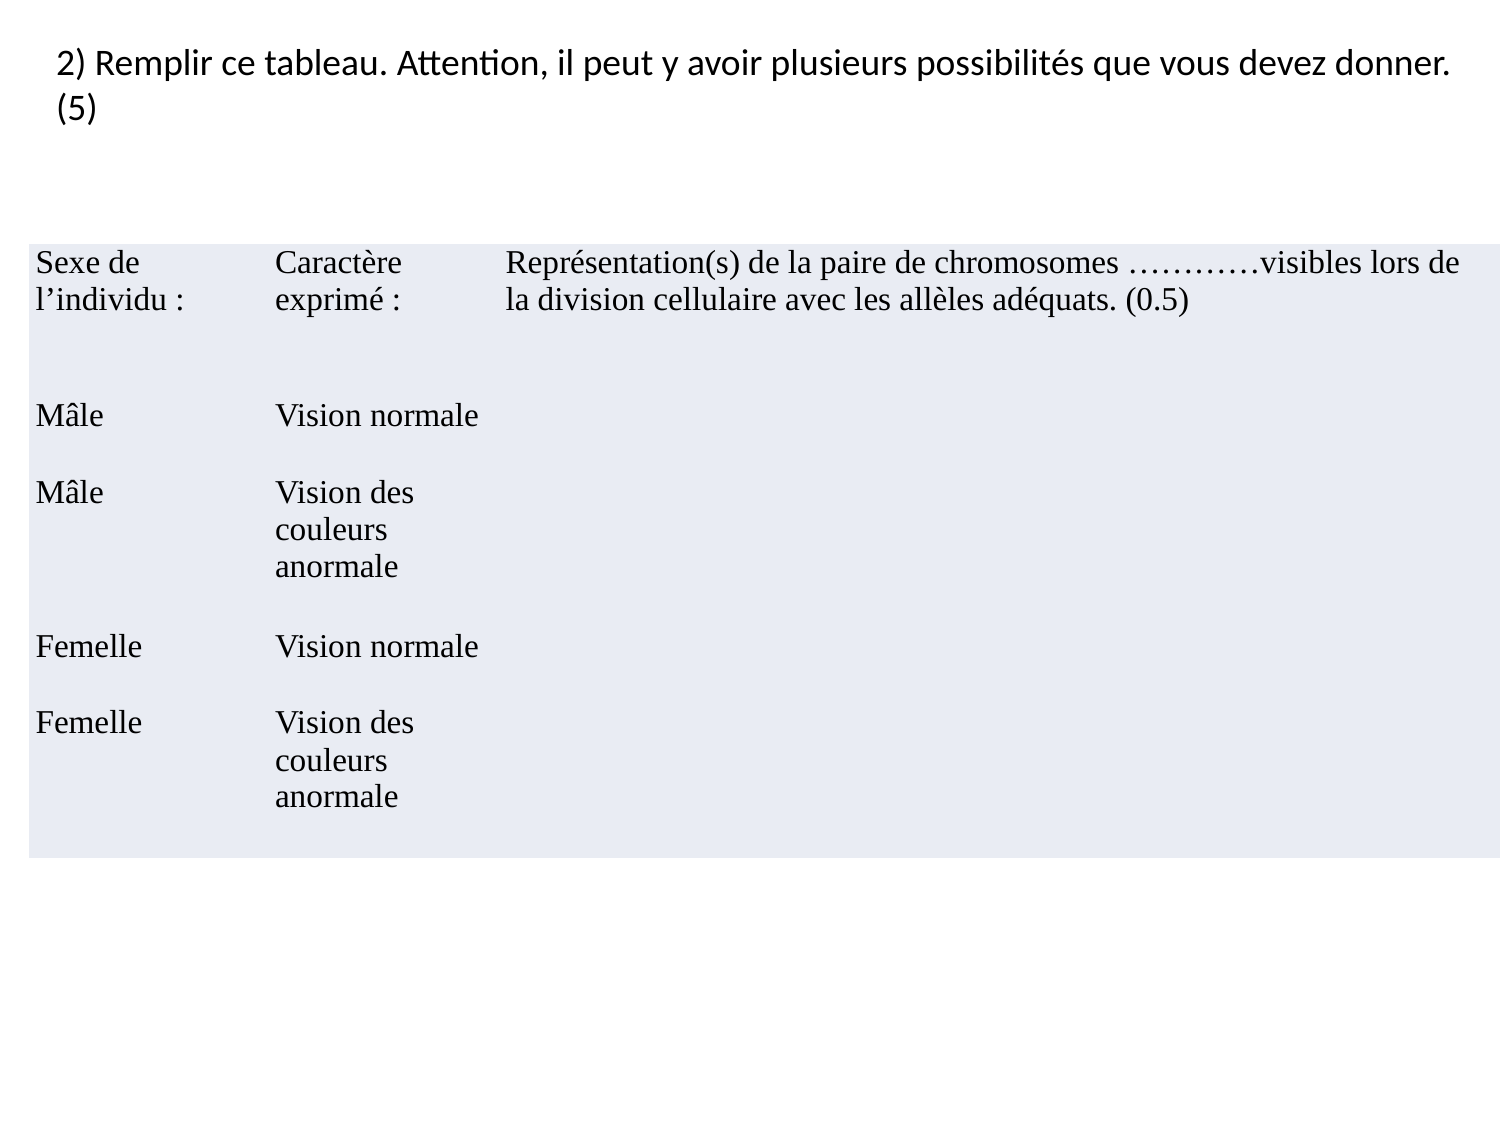

2) Remplir ce tableau. Attention, il peut y avoir plusieurs possibilités que vous devez donner.(5)
| Sexe de l’individu : | Caractère exprimé : | Représentation(s) de la paire de chromosomes …………visibles lors de la division cellulaire avec les allèles adéquats. (0.5) |
| --- | --- | --- |
| Mâle | Vision normale | |
| Mâle | Vision des couleurs anormale | |
| Femelle | Vision normale | |
| Femelle | Vision des couleurs anormale | |